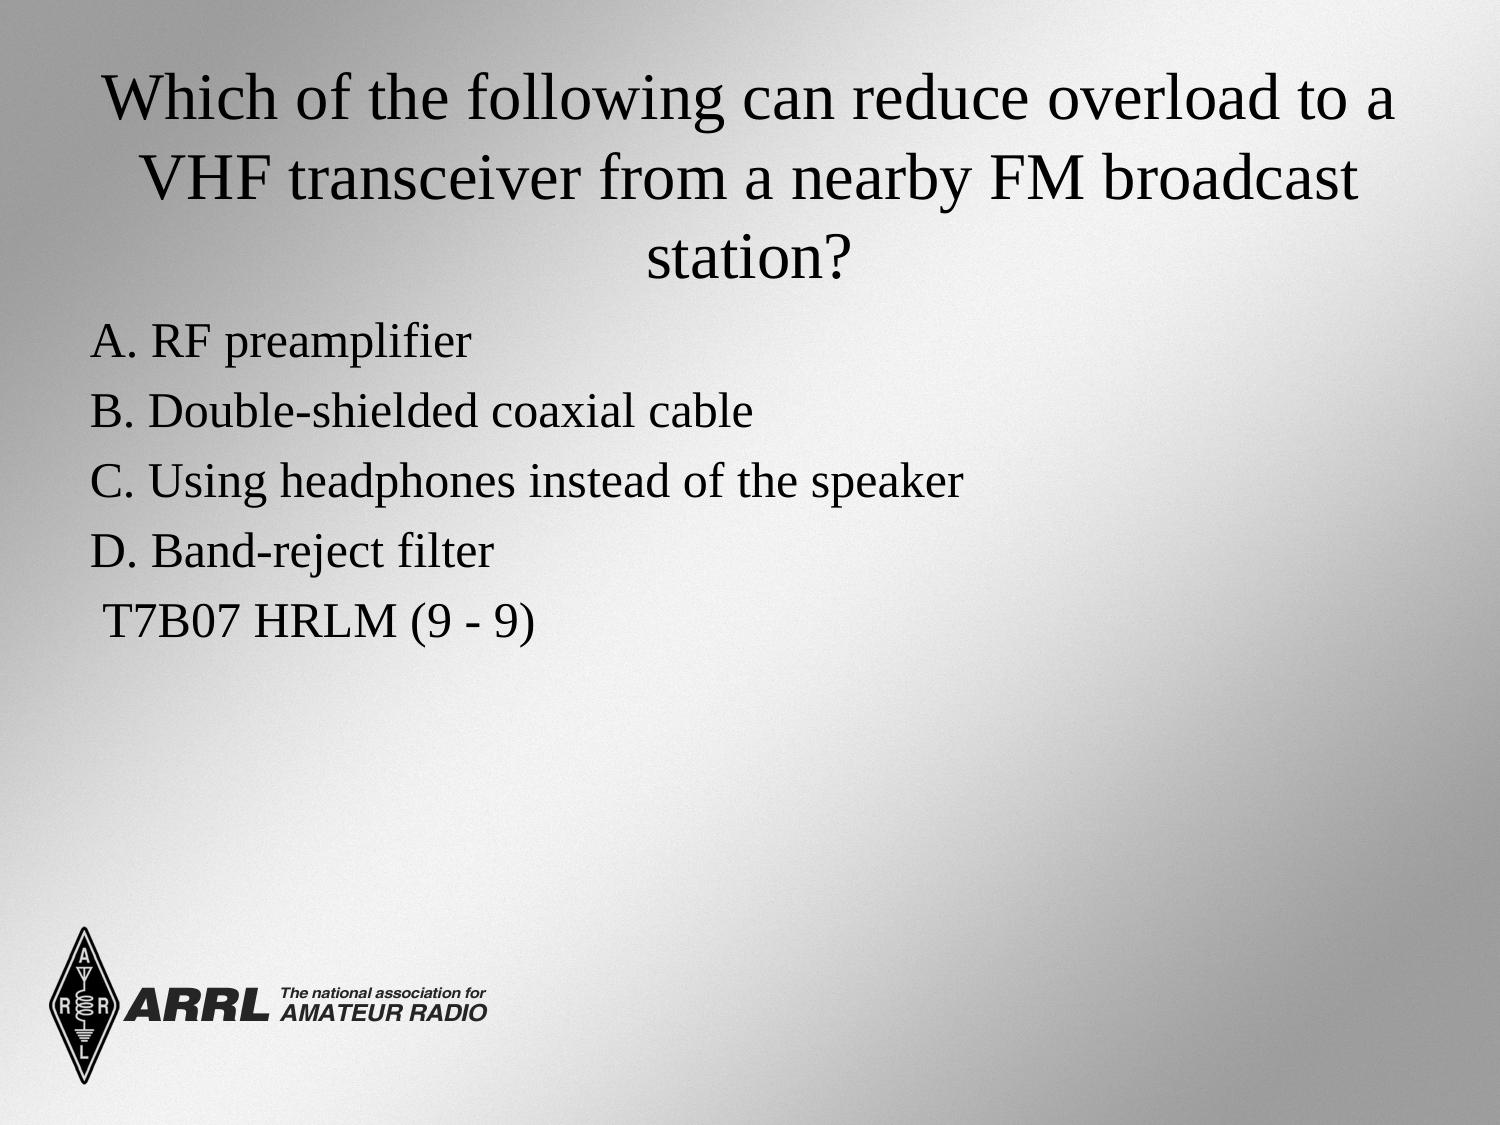

# Which of the following can reduce overload to a VHF transceiver from a nearby FM broadcast station?
A. RF preamplifier
B. Double-shielded coaxial cable
C. Using headphones instead of the speaker
D. Band-reject filter
 T7B07 HRLM (9 - 9)